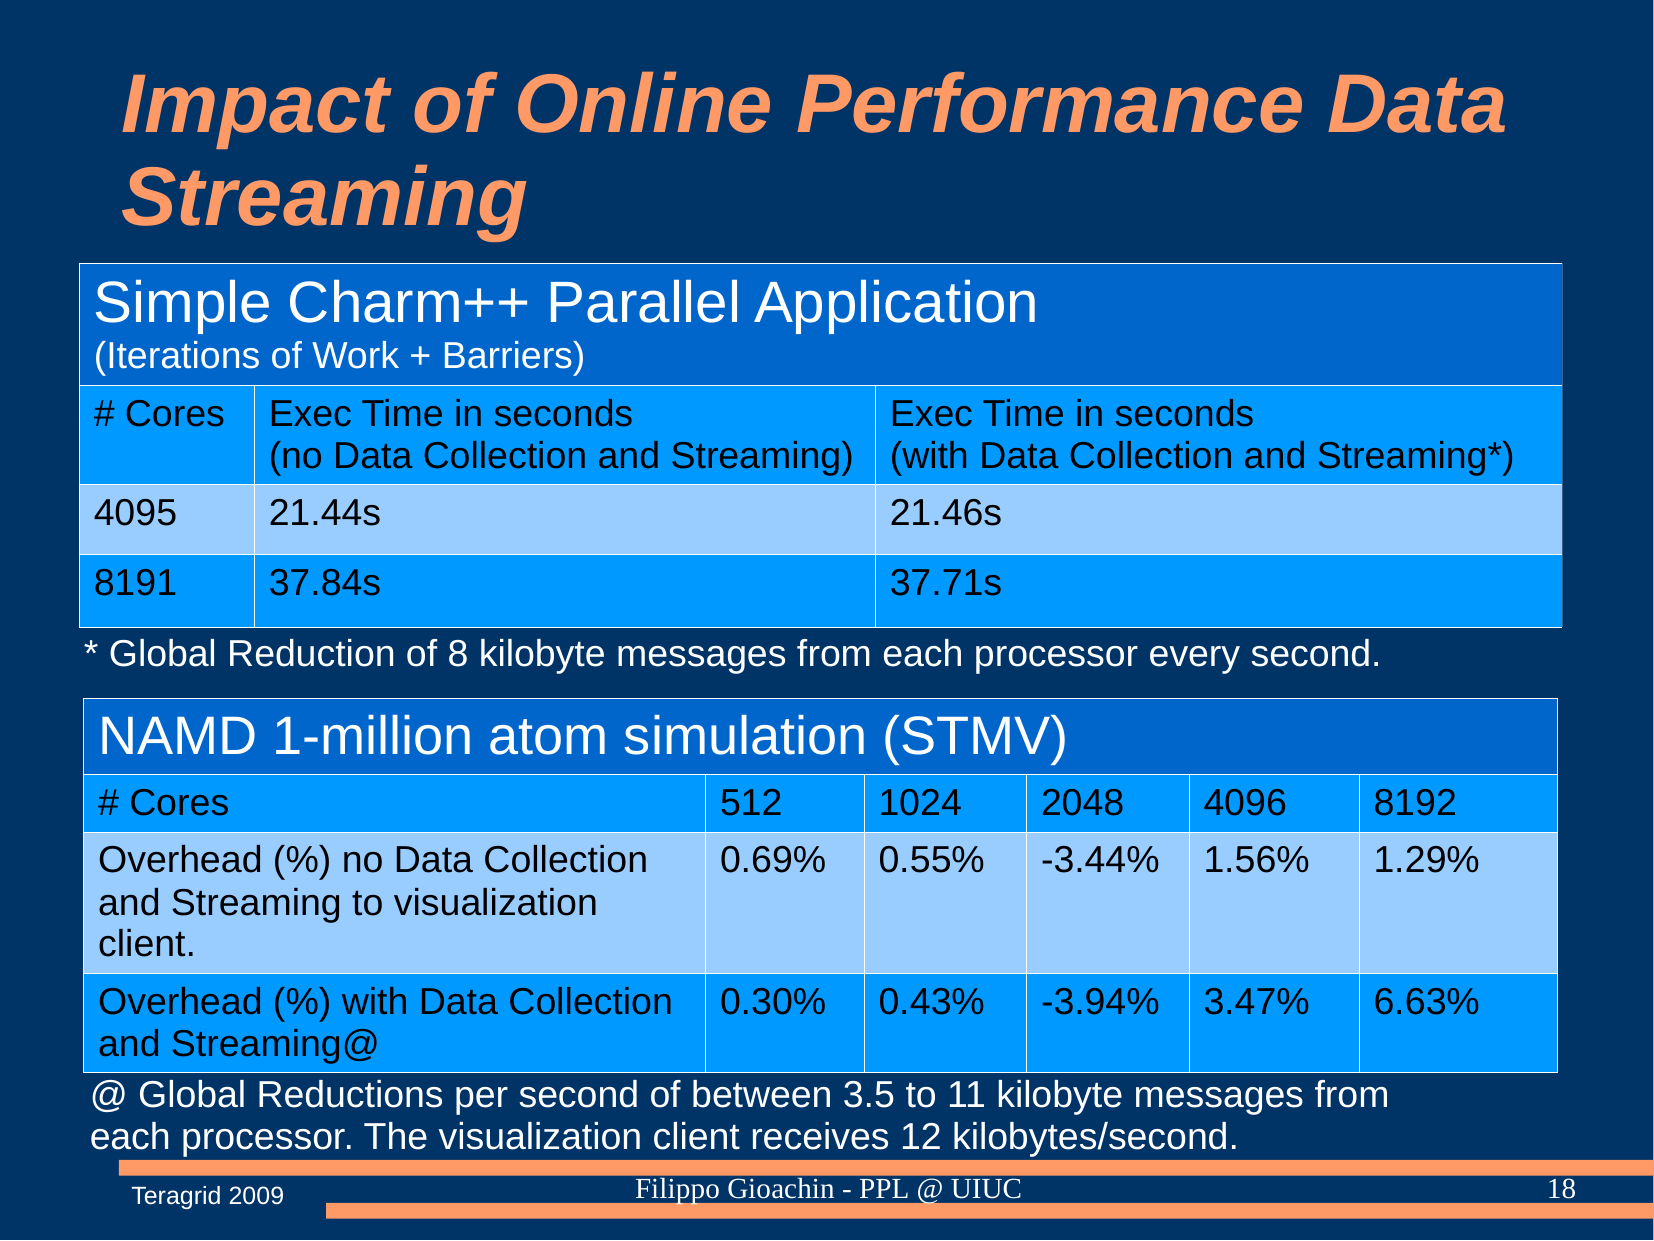

# Impact of Online Performance Data Streaming
* Global Reduction of 8 kilobyte messages from each processor every second.
@ Global Reductions per second of between 3.5 to 11 kilobyte messages from
each processor. The visualization client receives 12 kilobytes/second.
18
Filippo Gioachin - PPL @ UIUC